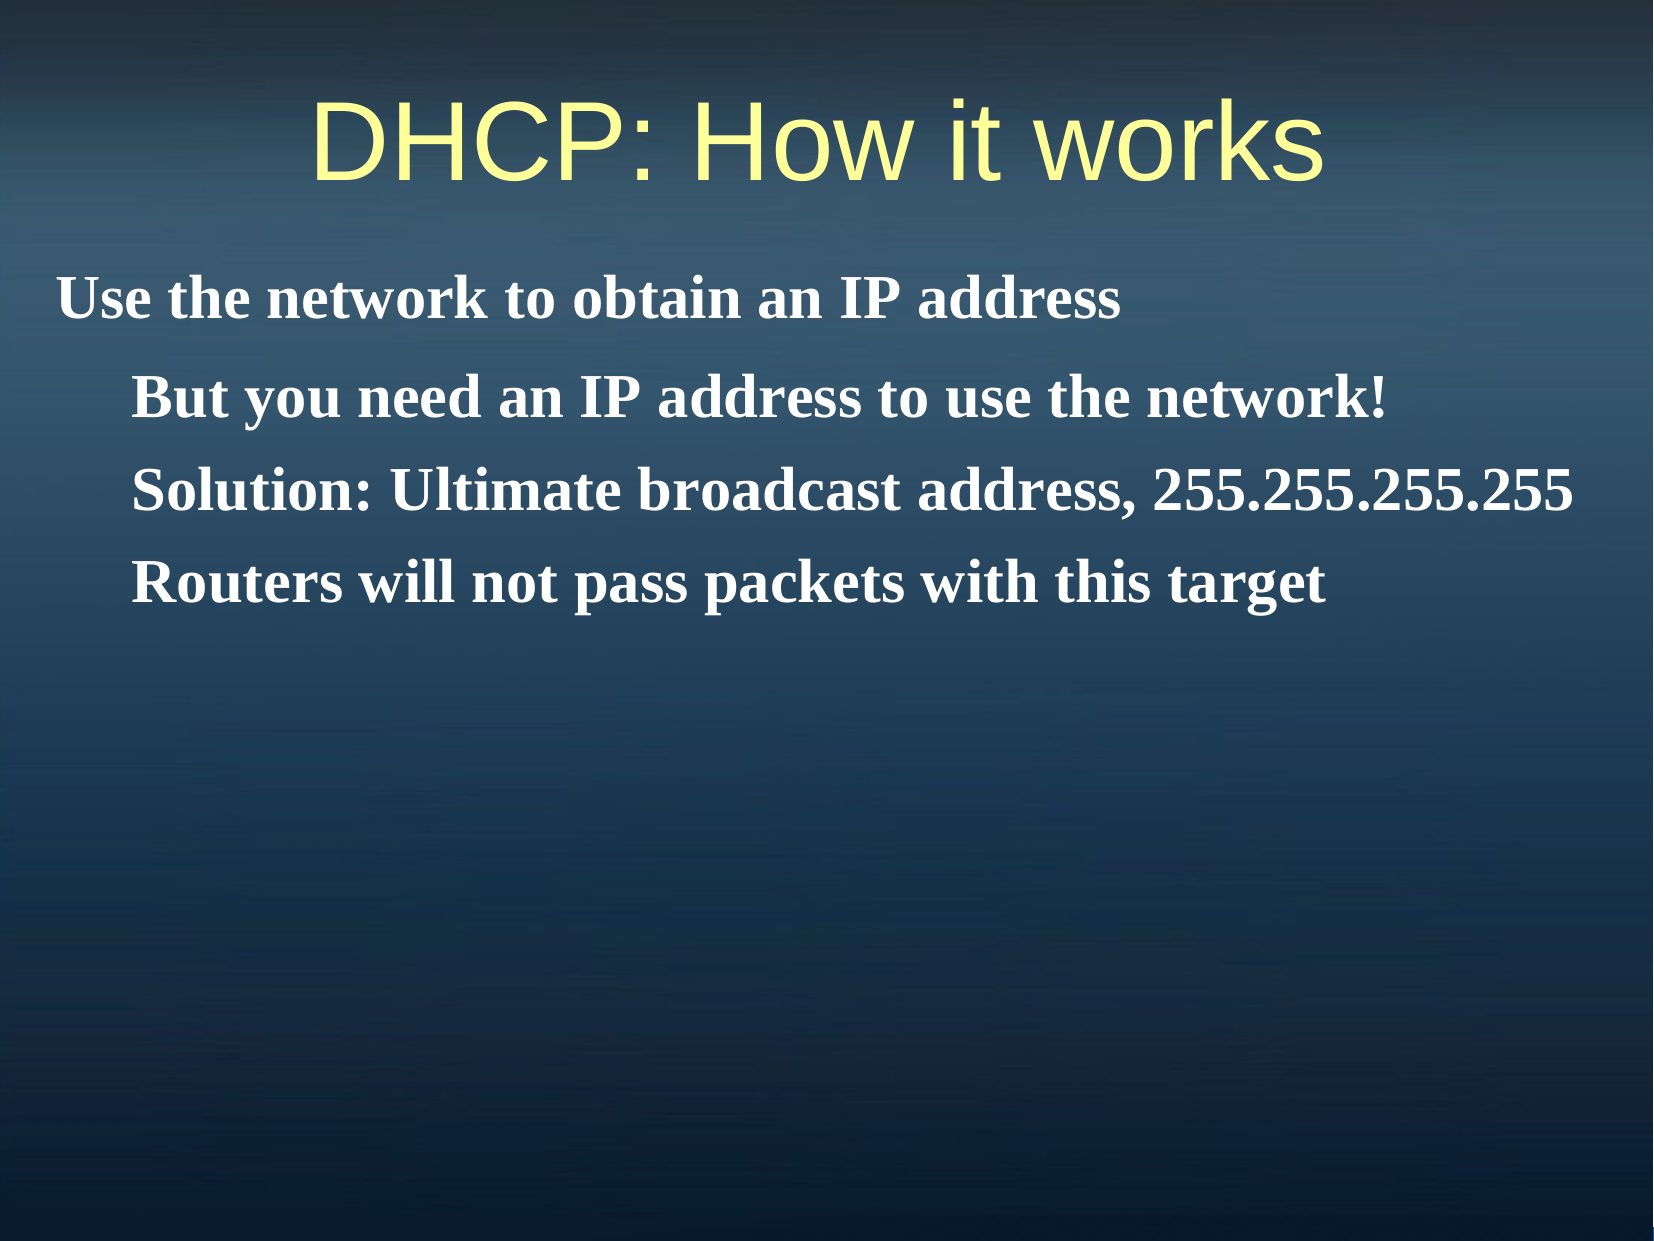

# DHCP: How it works
Use the network to obtain an IP address
But you need an IP address to use the network!
Solution: Ultimate broadcast address, 255.255.255.255
Routers will not pass packets with this target